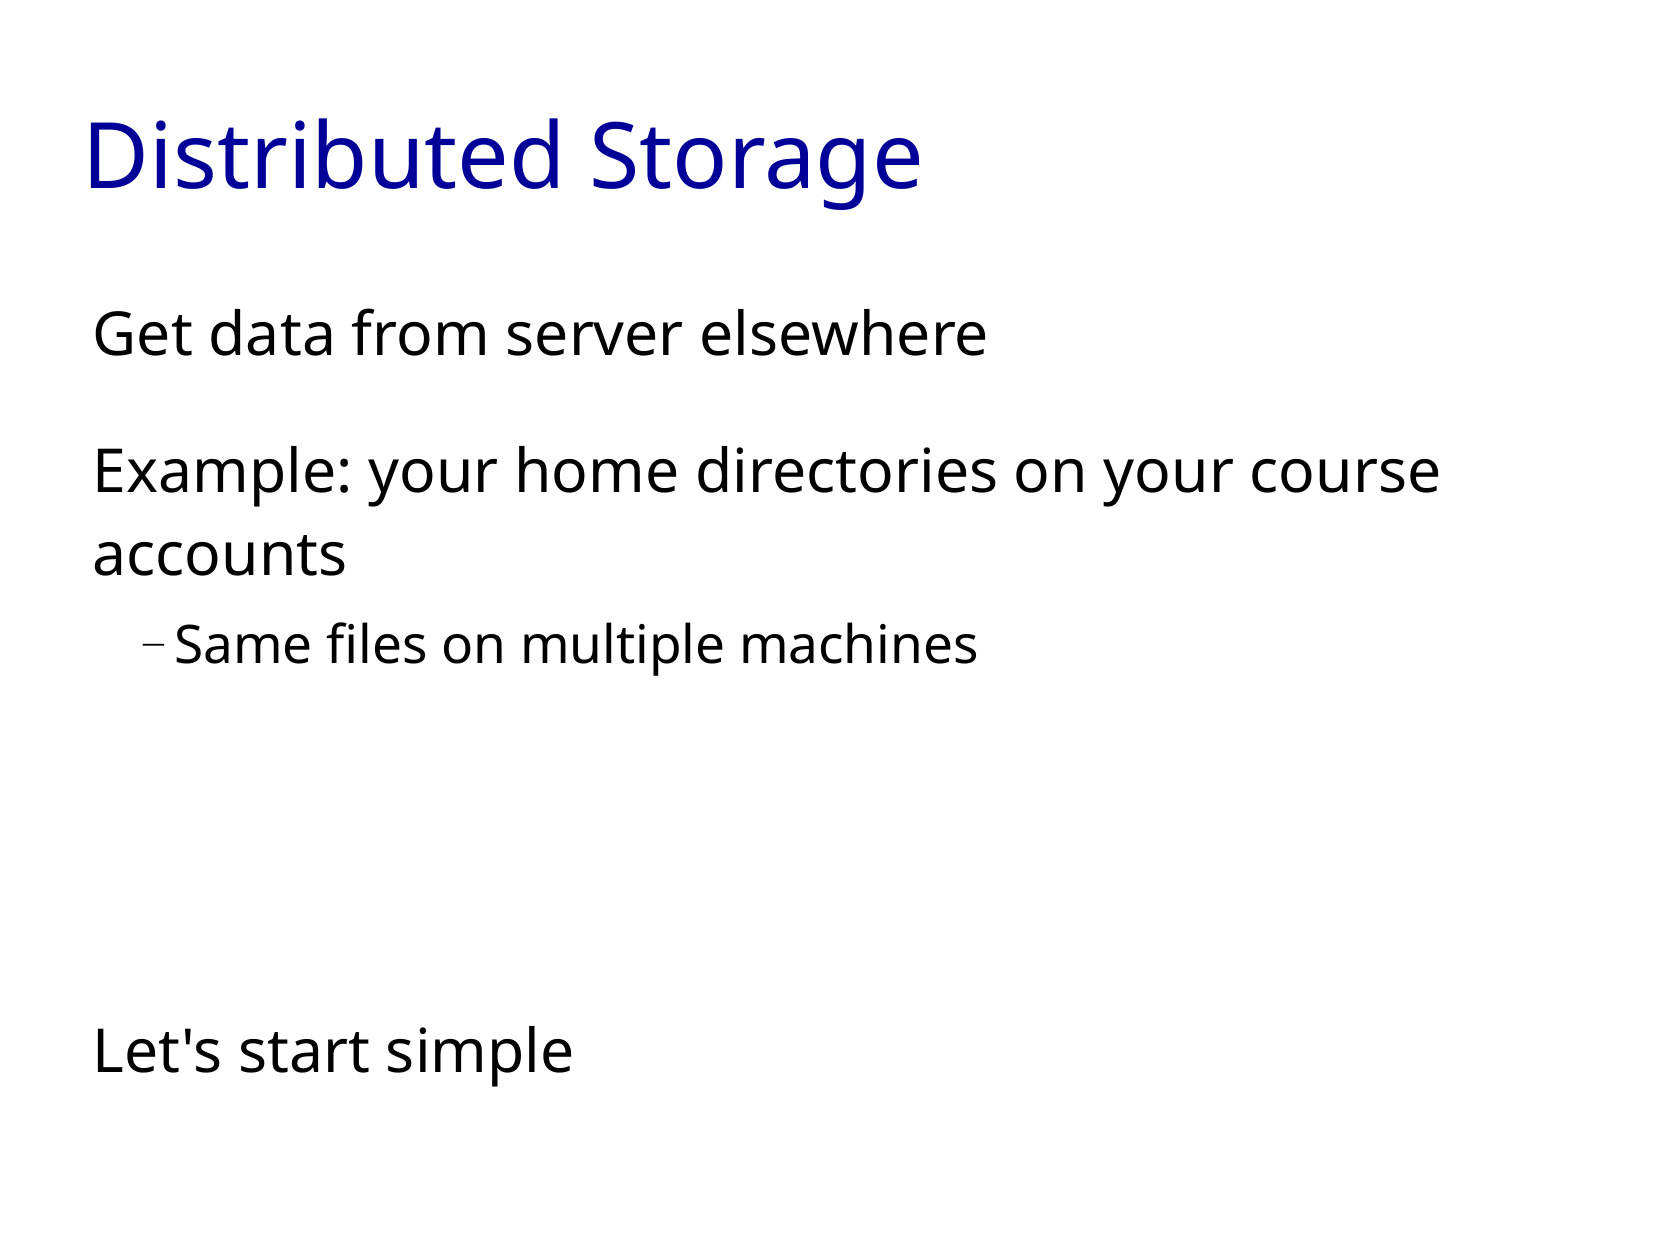

# Distributed Storage
Get data from server elsewhere
Example: your home directories on your course accounts
Same files on multiple machines
Let's start simple